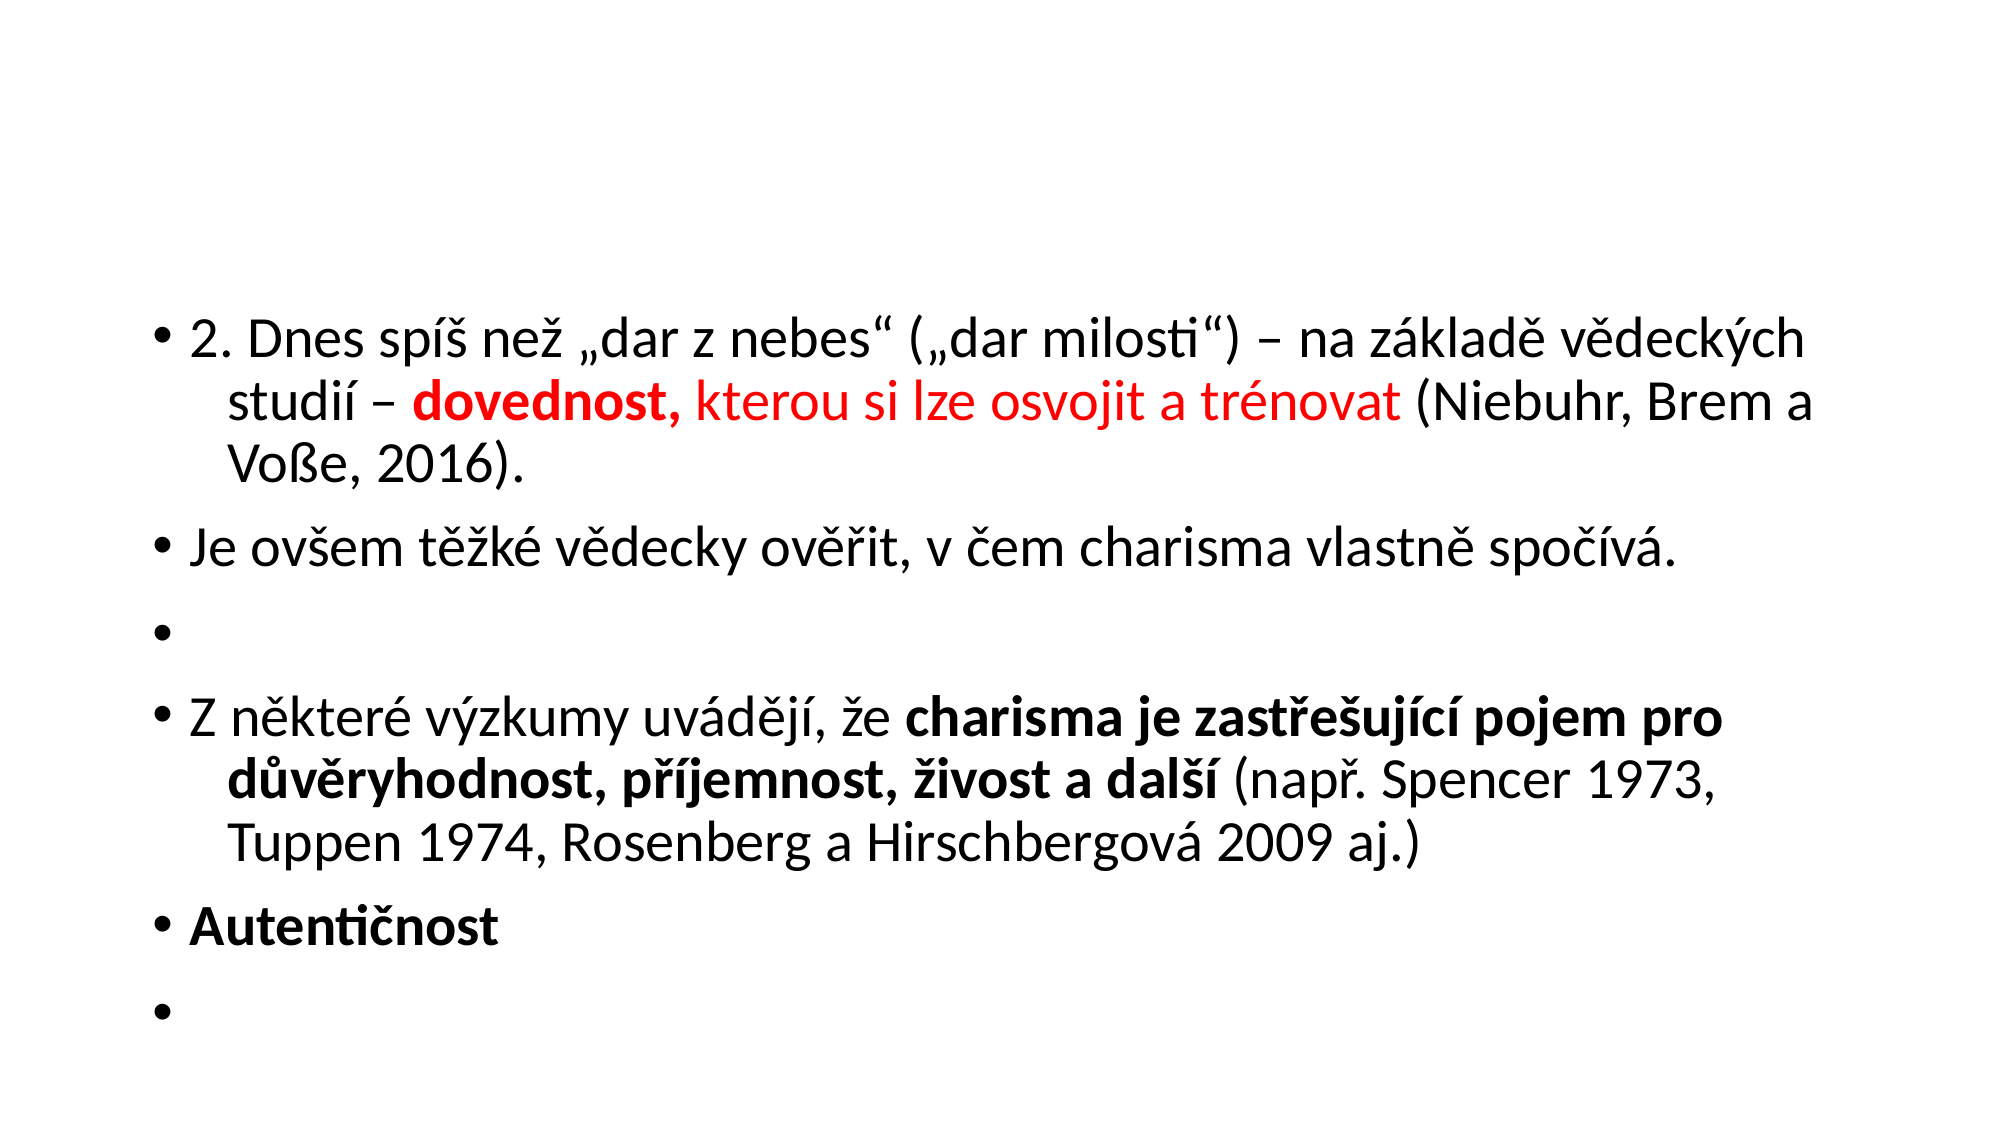

#
2. Dnes spíš než „dar z nebes“ („dar milosti“) – na základě vědeckých studií – dovednost, kterou si lze osvojit a trénovat (Niebuhr, Brem a Voße, 2016).
Je ovšem těžké vědecky ověřit, v čem charisma vlastně spočívá.
Z některé výzkumy uvádějí, že charisma je zastřešující pojem pro důvěryhodnost, příjemnost, živost a další (např. Spencer 1973, Tuppen 1974, Rosenberg a Hirschbergová 2009 aj.)
Autentičnost